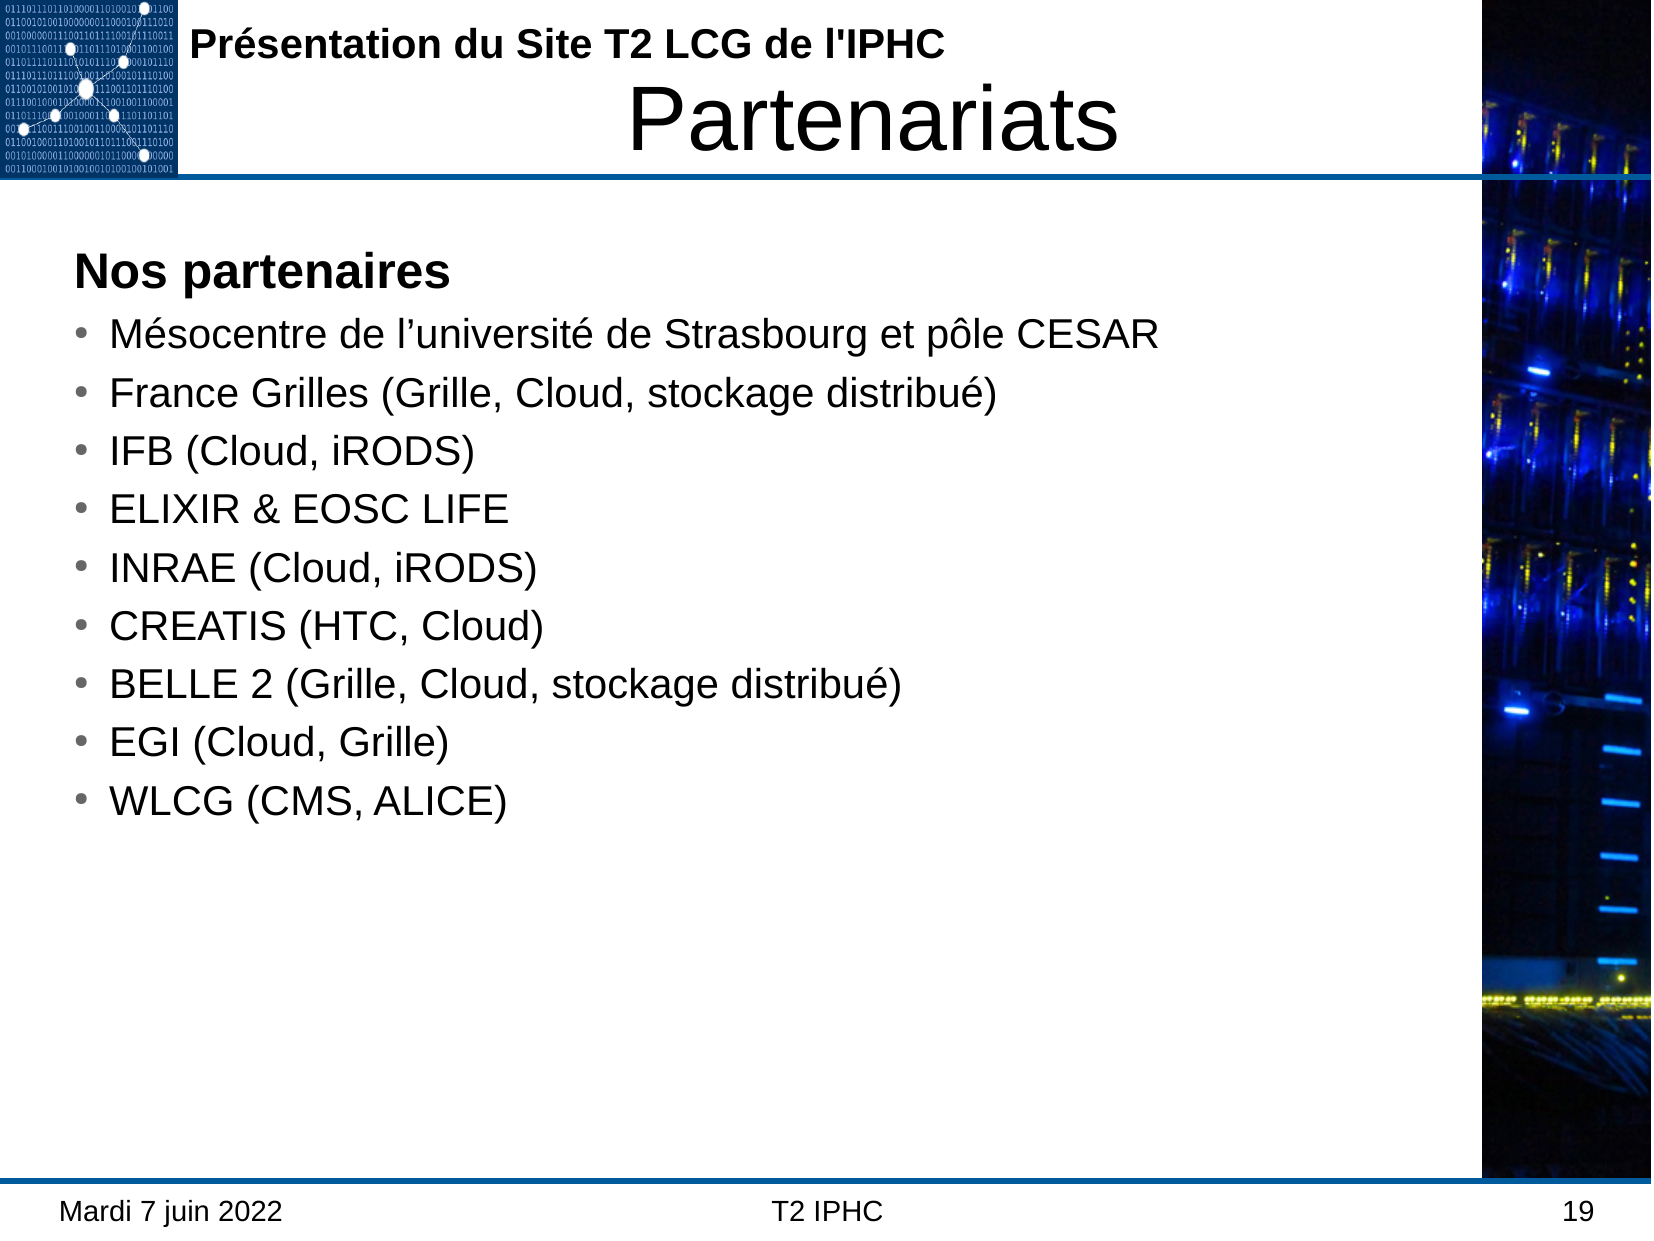

# Partenariats
Nos partenaires
Mésocentre de l’université de Strasbourg et pôle CESAR
France Grilles (Grille, Cloud, stockage distribué)
IFB (Cloud, iRODS)
ELIXIR & EOSC LIFE
INRAE (Cloud, iRODS)
CREATIS (HTC, Cloud)
BELLE 2 (Grille, Cloud, stockage distribué)
EGI (Cloud, Grille)
WLCG (CMS, ALICE)
30 juin 2016
T2 IPHC
19